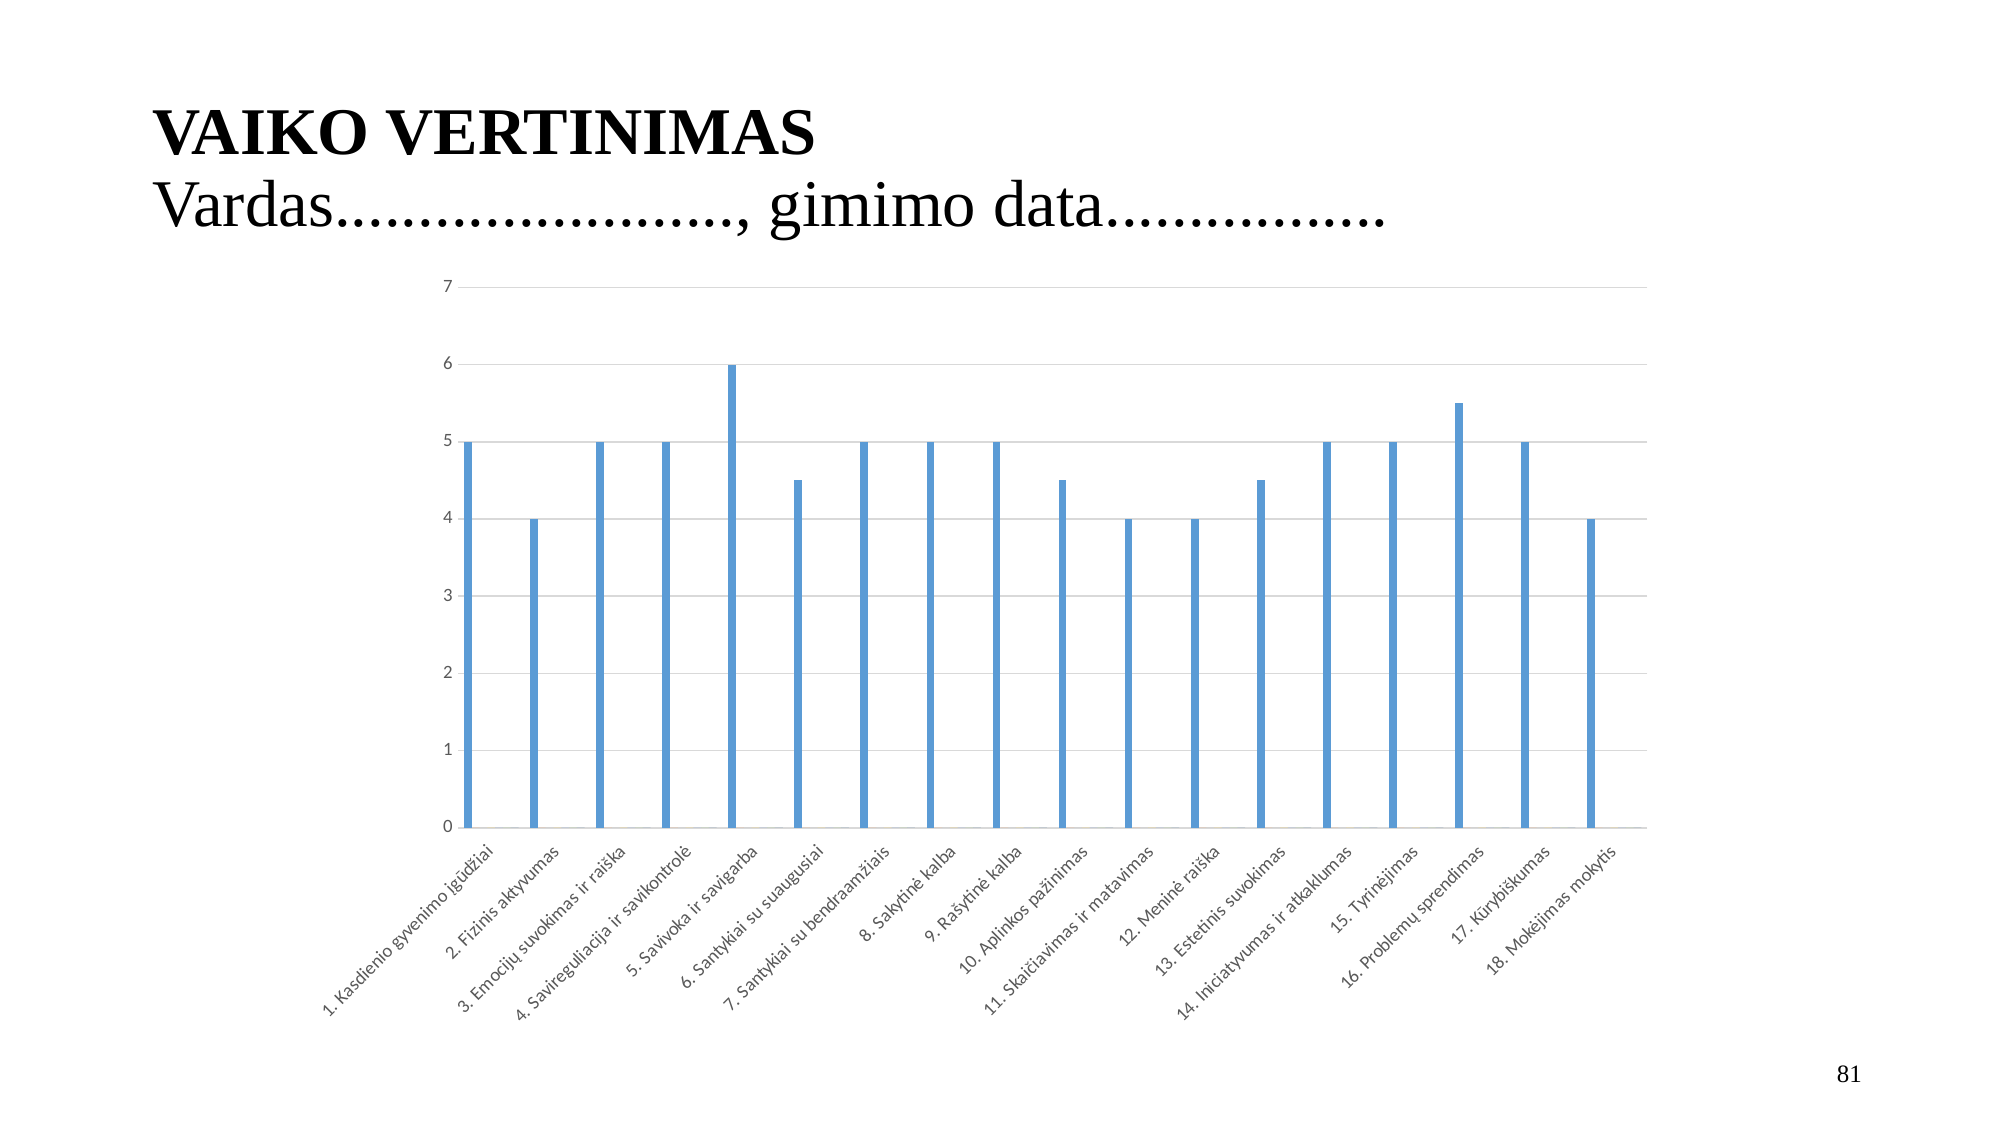

# VAIKO VERTINIMAS Vardas........................, gimimo data.................
### Chart
| Category | 7 | 6 | 5 | 4 | 3 | 2 | 1 |
|---|---|---|---|---|---|---|---|
| 1. Kasdienio gyvenimo įgūdžiai | 5.0 | 0.0 | 0.0 | 0.0 | 0.0 | 0.0 | 0.0 |
| 2. Fizinis aktyvumas | 4.0 | 0.0 | 0.0 | 0.0 | 0.0 | 0.0 | 0.0 |
| 3. Emocijų suvokimas ir raiška | 5.0 | 0.0 | 0.0 | 0.0 | 0.0 | 0.0 | 0.0 |
| 4. Savireguliacija ir savikontrolė | 5.0 | 0.0 | 0.0 | 0.0 | 0.0 | 0.0 | 0.0 |
| 5. Savivoka ir savigarba | 6.0 | 0.0 | 0.0 | 0.0 | 0.0 | 0.0 | 0.0 |
| 6. Santykiai su suaugusiai | 4.5 | 0.0 | 0.0 | 0.0 | 0.0 | 0.0 | 0.0 |
| 7. Santykiai su bendraamžiais | 5.0 | 0.0 | 0.0 | 0.0 | 0.0 | 0.0 | 0.0 |
| 8. Sakytinė kalba | 5.0 | 0.0 | 0.0 | 0.0 | 0.0 | 0.0 | 0.0 |
| 9. Rašytinė kalba | 5.0 | 0.0 | 0.0 | 0.0 | 0.0 | 0.0 | 0.0 |
| 10. Aplinkos pažinimas | 4.5 | 0.0 | 0.0 | 0.0 | 0.0 | 0.0 | 0.0 |
| 11. Skaičiavimas ir matavimas | 4.0 | 0.0 | 0.0 | 0.0 | 0.0 | 0.0 | 0.0 |
| 12. Meninė raiška | 4.0 | 0.0 | 0.0 | 0.0 | 0.0 | 0.0 | 0.0 |
| 13. Estetinis suvokimas | 4.5 | 0.0 | 0.0 | 0.0 | 0.0 | 0.0 | 0.0 |
| 14. Iniciatyvumas ir atkaklumas | 5.0 | 0.0 | 0.0 | 0.0 | 0.0 | 0.0 | 0.0 |
| 15. Tyrinėjimas | 5.0 | 0.0 | 0.0 | 0.0 | 0.0 | 0.0 | 0.0 |
| 16. Problemų sprendimas | 5.5 | 0.0 | 0.0 | 0.0 | 0.0 | 0.0 | 0.0 |
| 17. Kūrybiškumas | 5.0 | 0.0 | 0.0 | 0.0 | 0.0 | 0.0 | 0.0 |
| 18. Mokėjimas mokytis | 4.0 | 0.0 | 0.0 | 0.0 | 0.0 | 0.0 | 0.0 |